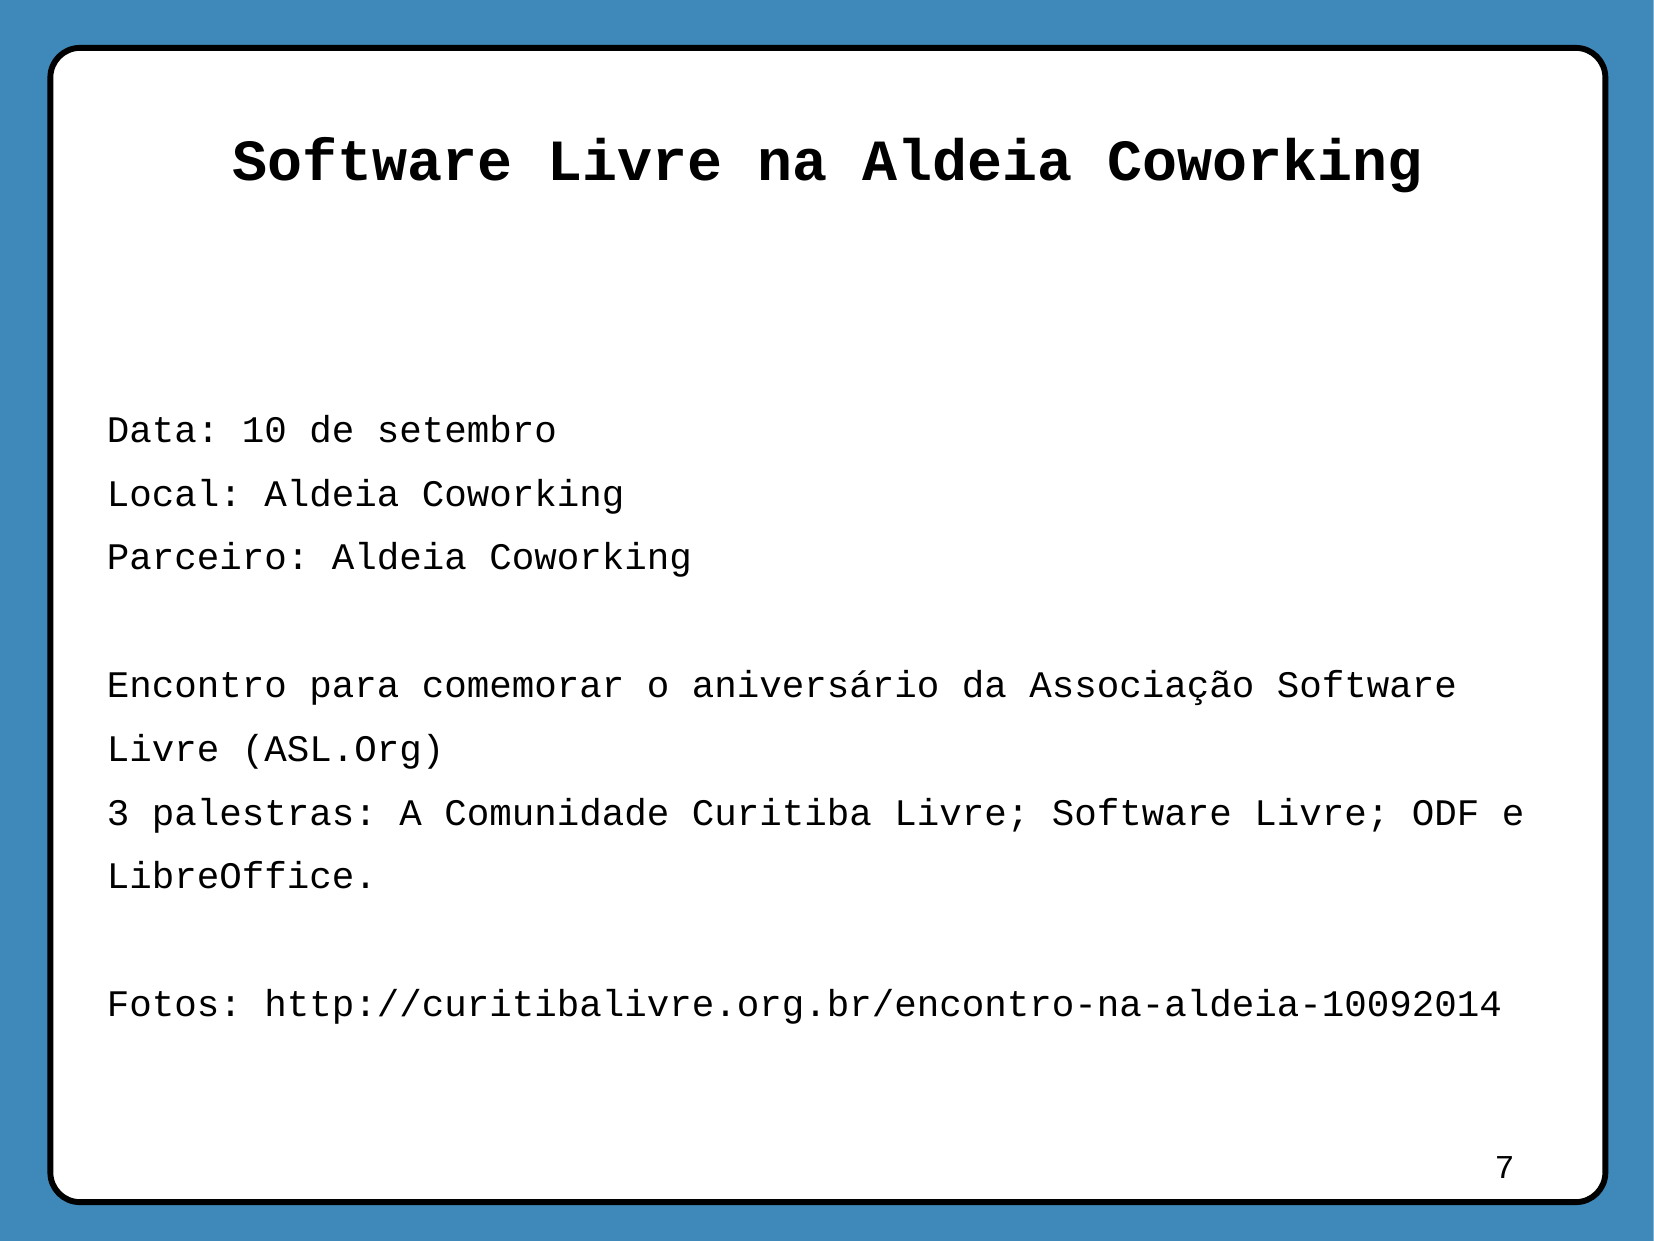

Software Livre na Aldeia Coworking
# Data: 10 de setembro
Local: Aldeia Coworking
Parceiro: Aldeia Coworking
Encontro para comemorar o aniversário da Associação Software Livre (ASL.Org)
3 palestras: A Comunidade Curitiba Livre; Software Livre; ODF e LibreOffice.
Fotos: http://curitibalivre.org.br/encontro-na-aldeia-10092014